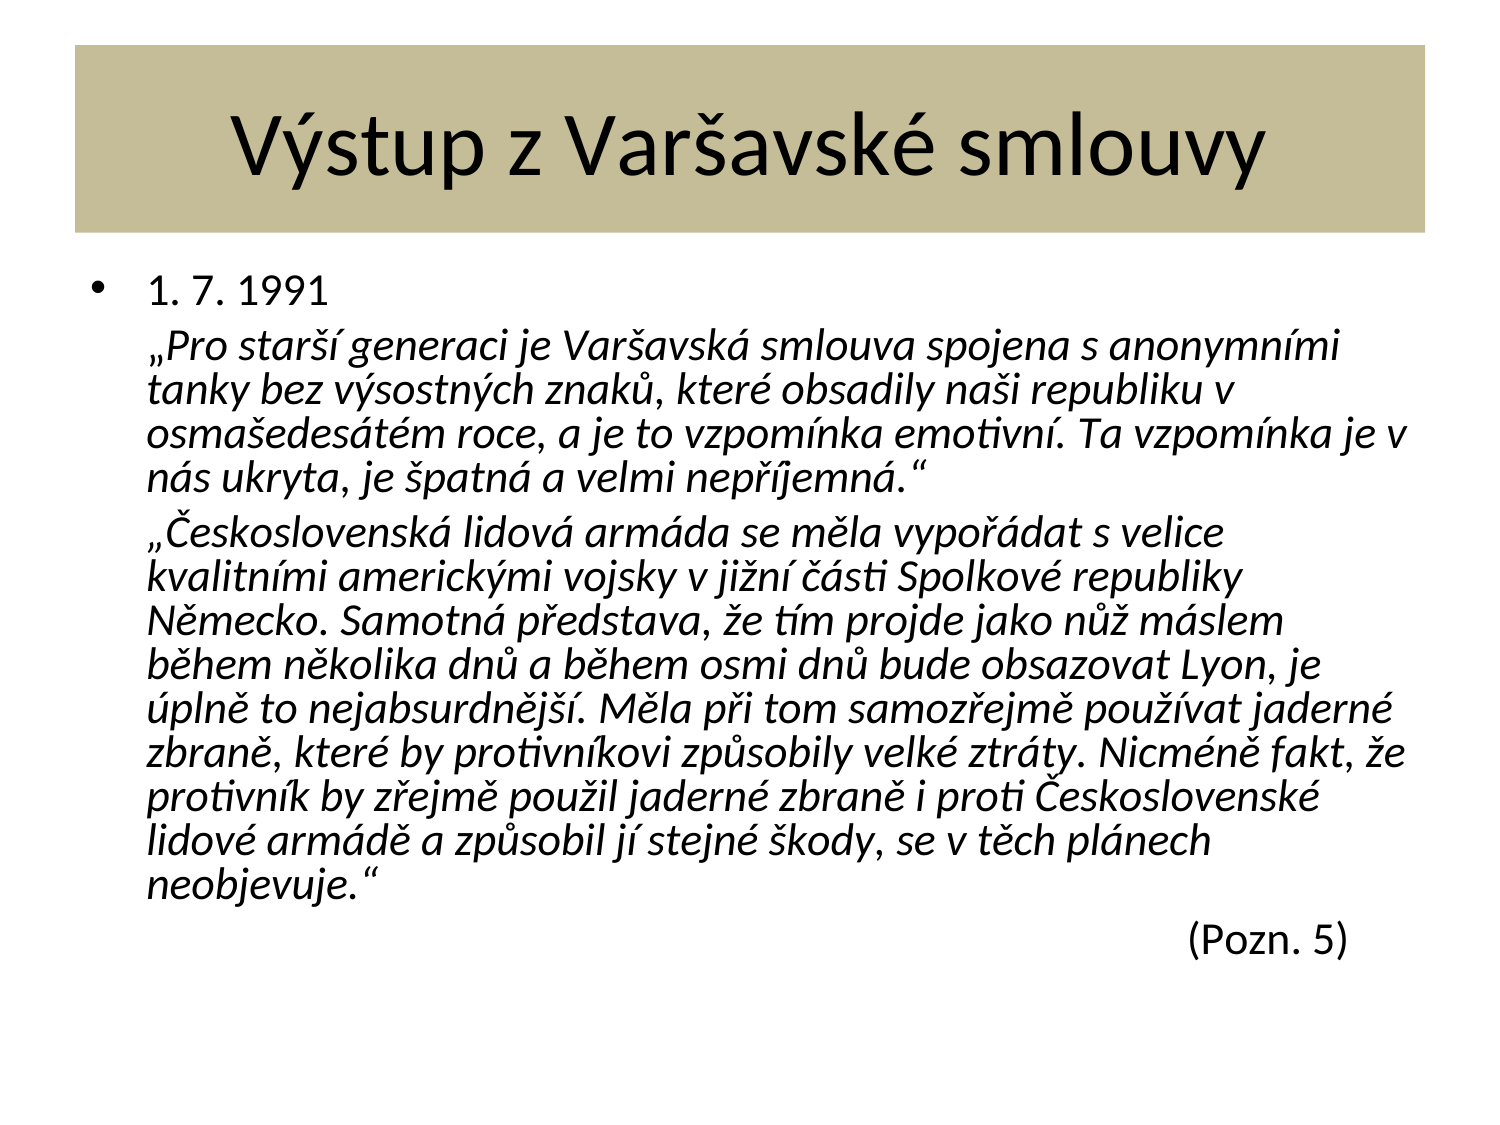

# Výstup z Varšavské smlouvy
1. 7. 1991
	„Pro starší generaci je Varšavská smlouva spojena s anonymními tanky bez výsostných znaků, které obsadily naši republiku v osmašedesátém roce, a je to vzpomínka emotivní. Ta vzpomínka je v nás ukryta, je špatná a velmi nepříjemná.“
	„Československá lidová armáda se měla vypořádat s velice kvalitními americkými vojsky v jižní části Spolkové republiky Německo. Samotná představa, že tím projde jako nůž máslem během několika dnů a během osmi dnů bude obsazovat Lyon, je úplně to nejabsurdnější. Měla při tom samozřejmě používat jaderné zbraně, které by protivníkovi způsobily velké ztráty. Nicméně fakt, že protivník by zřejmě použil jaderné zbraně i proti Československé lidové armádě a způsobil jí stejné škody, se v těch plánech neobjevuje.“
 (Pozn. 5)